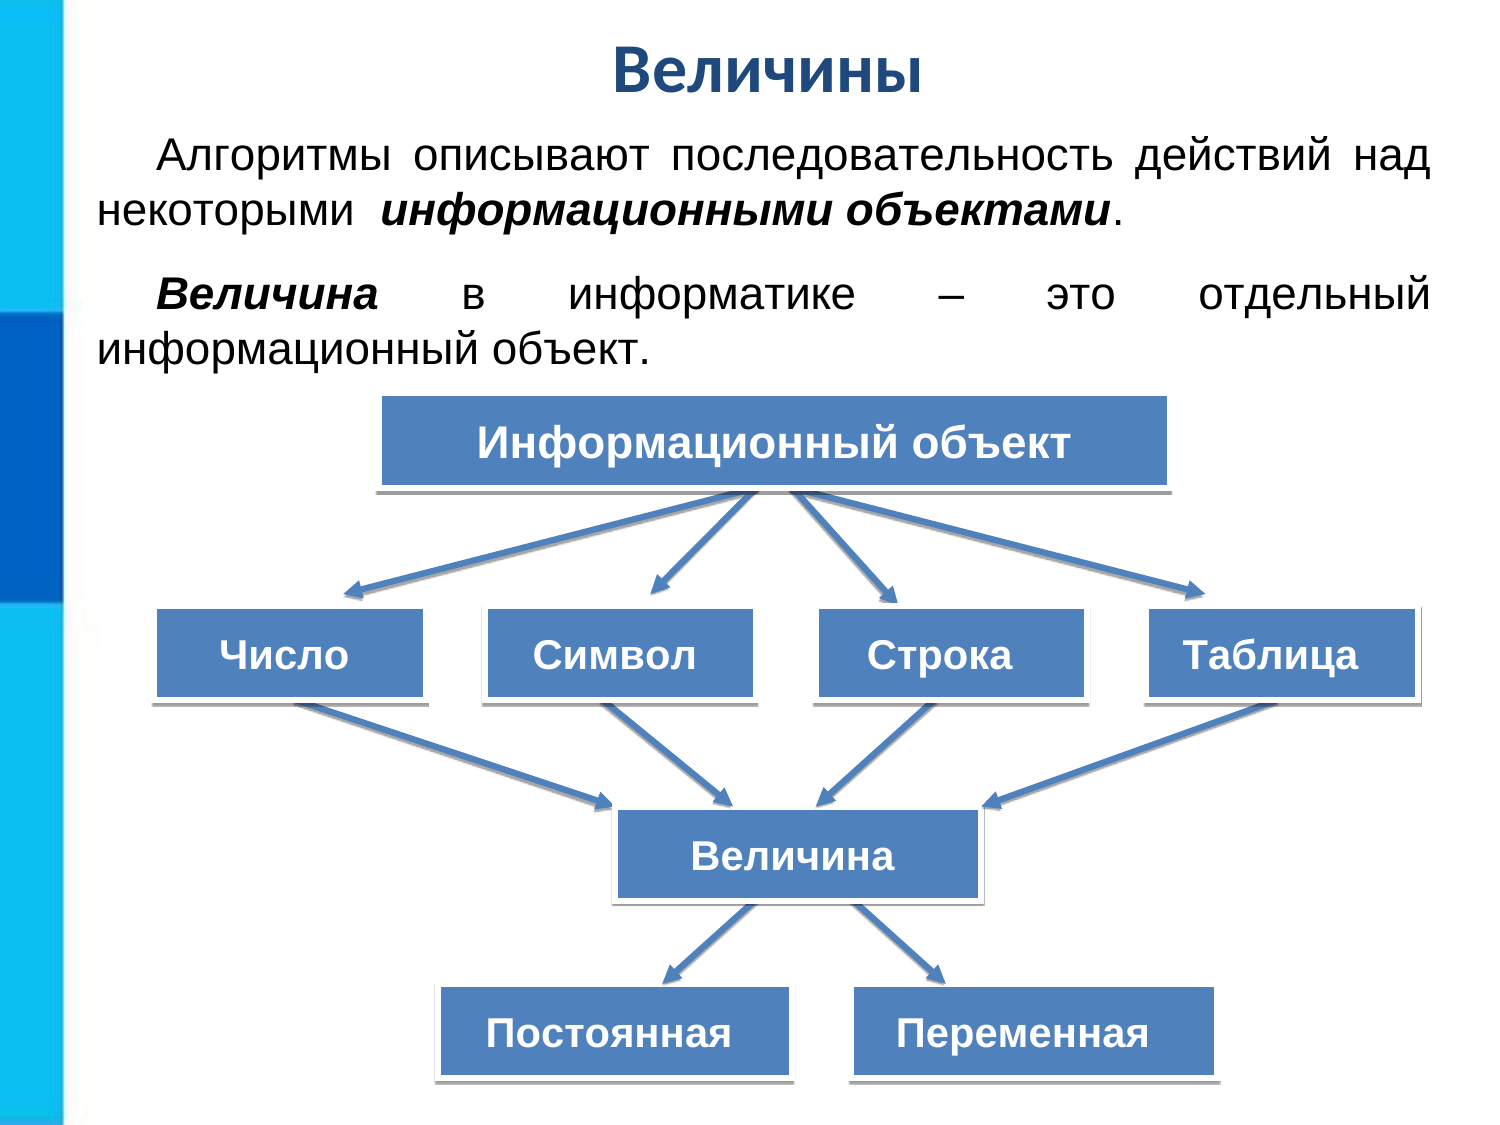

Величины
Алгоритмы описывают последовательность действий над некоторыми информационными объектами.
Величина в информатике – это отдельный информационный объект.
Информационный объект
Число
Символ
Строка
Таблица
Величина
Постоянная
Переменная